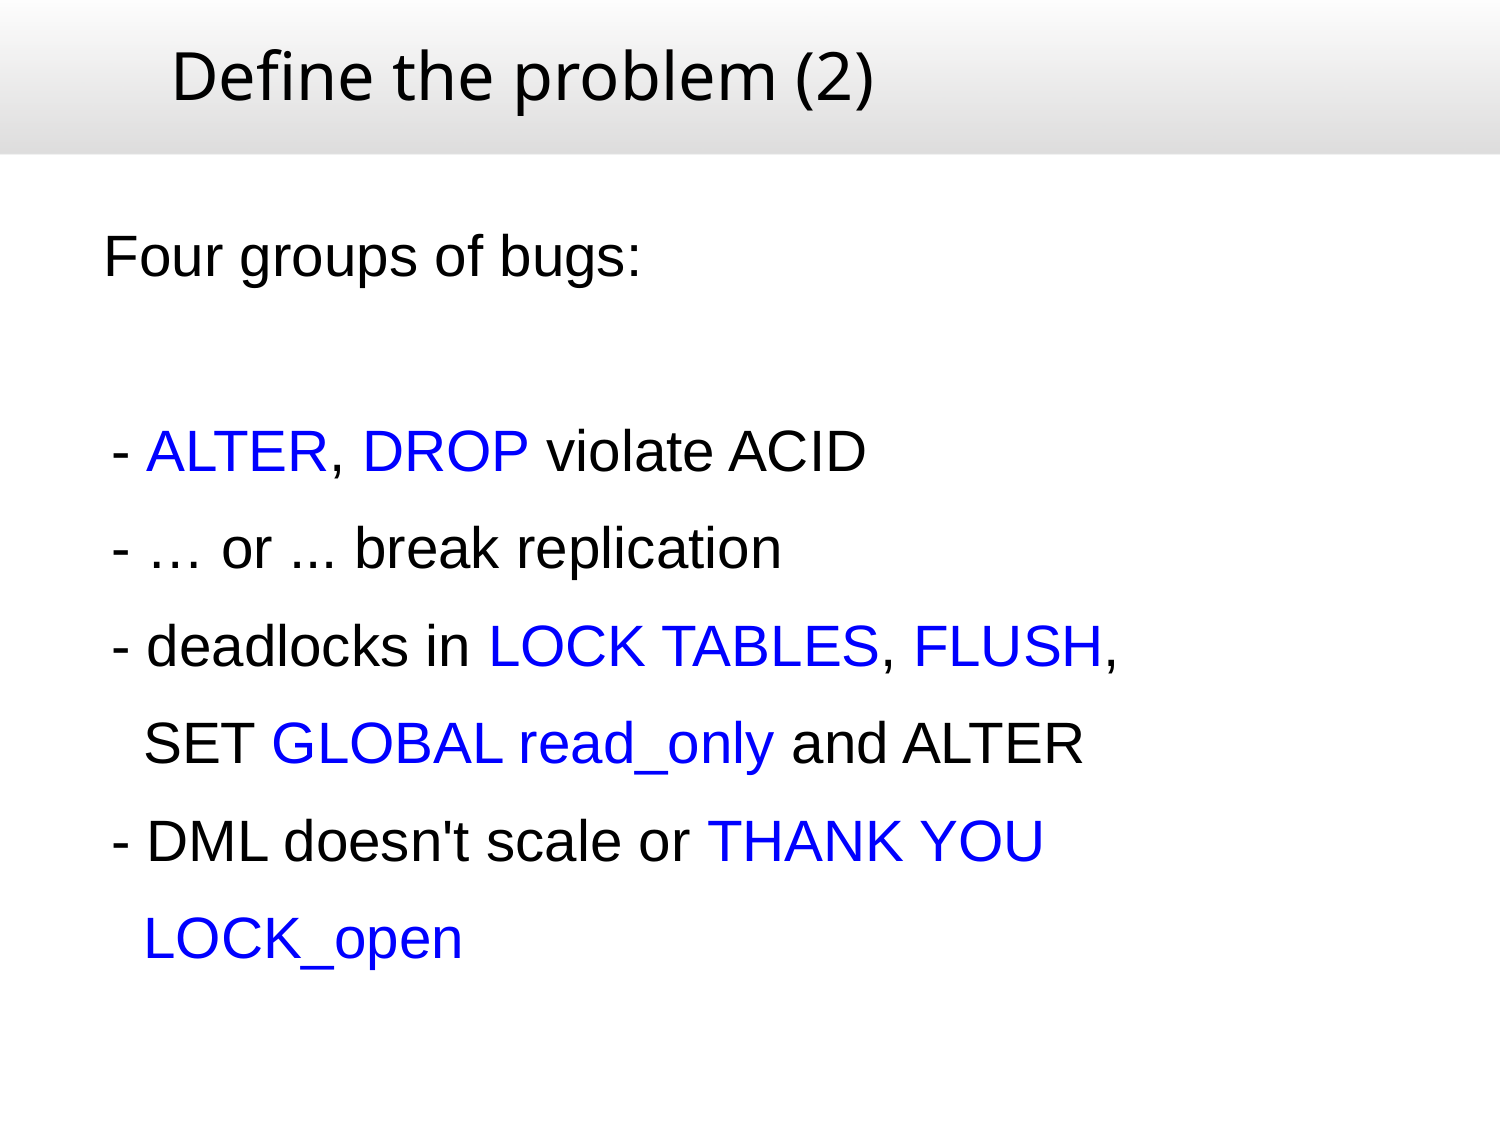

# Define the problem (2)
Four groups of bugs:
 - ALTER, DROP violate ACID
 - … or ... break replication
 - deadlocks in LOCK TABLES, FLUSH,
 SET GLOBAL read_only and ALTER
 - DML doesn't scale or THANK YOU
 LOCK_open